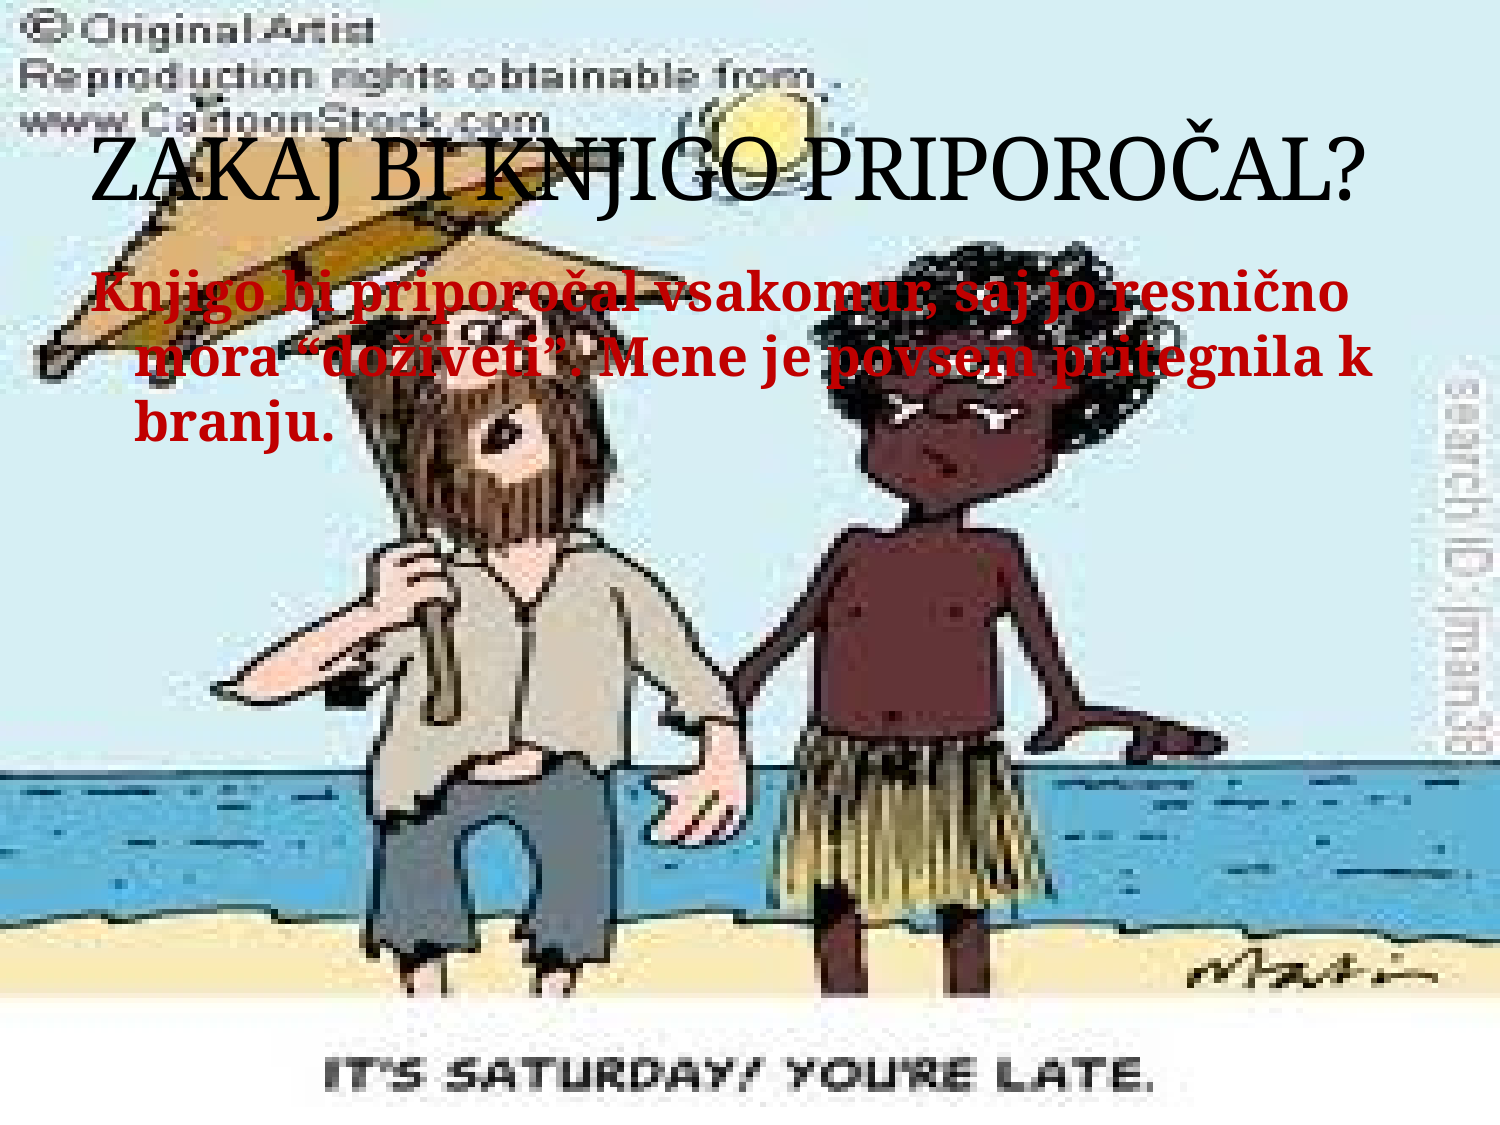

ZAKAJ BI KNJIGO PRIPOROČAL?
# Knjigo bi priporočal vsakomur, saj jo resnično mora “doživeti”. Mene je povsem pritegnila k branju.